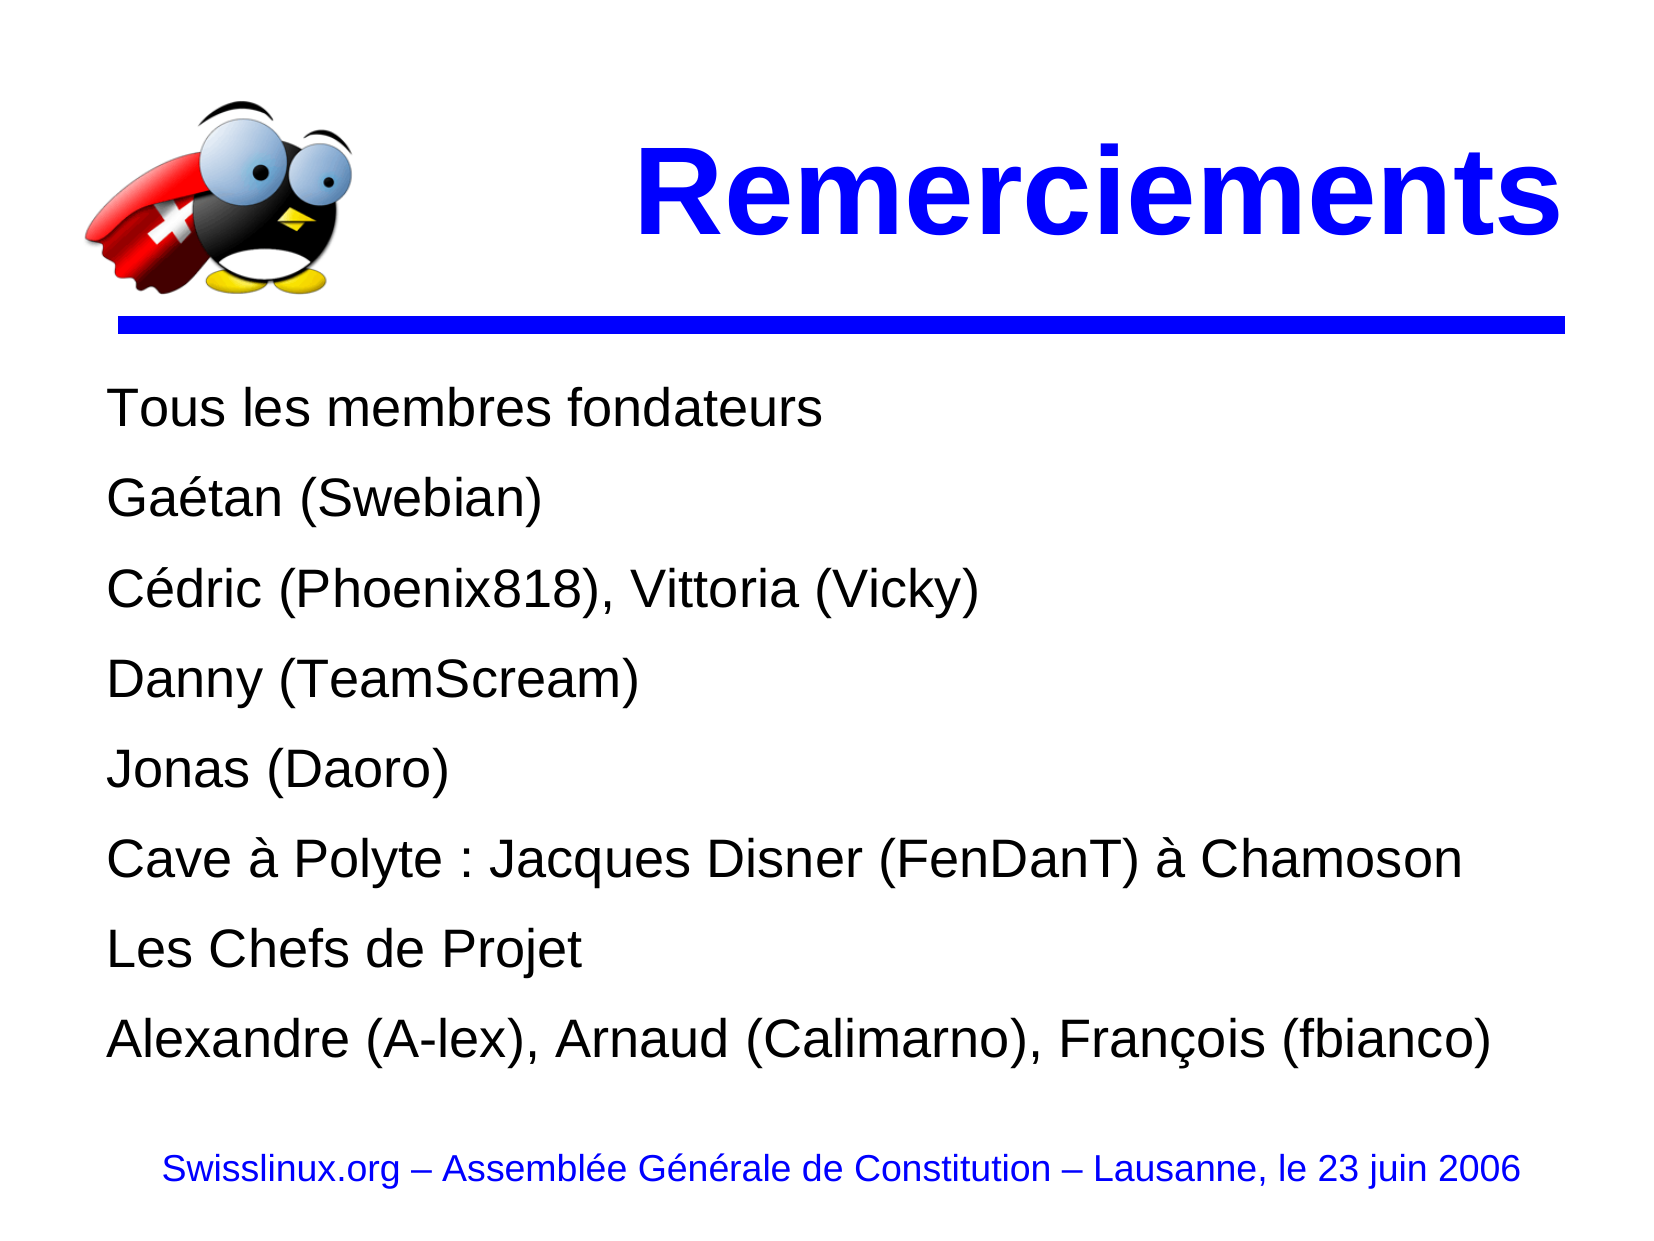

# Remerciements
Tous les membres fondateurs
Gaétan (Swebian)
Cédric (Phoenix818), Vittoria (Vicky)
Danny (TeamScream)
Jonas (Daoro)
Cave à Polyte : Jacques Disner (FenDanT) à Chamoson
Les Chefs de Projet
Alexandre (A-lex), Arnaud (Calimarno), François (fbianco)
Swisslinux.org – Assemblée Générale de Constitution – Lausanne, le 23 juin 2006